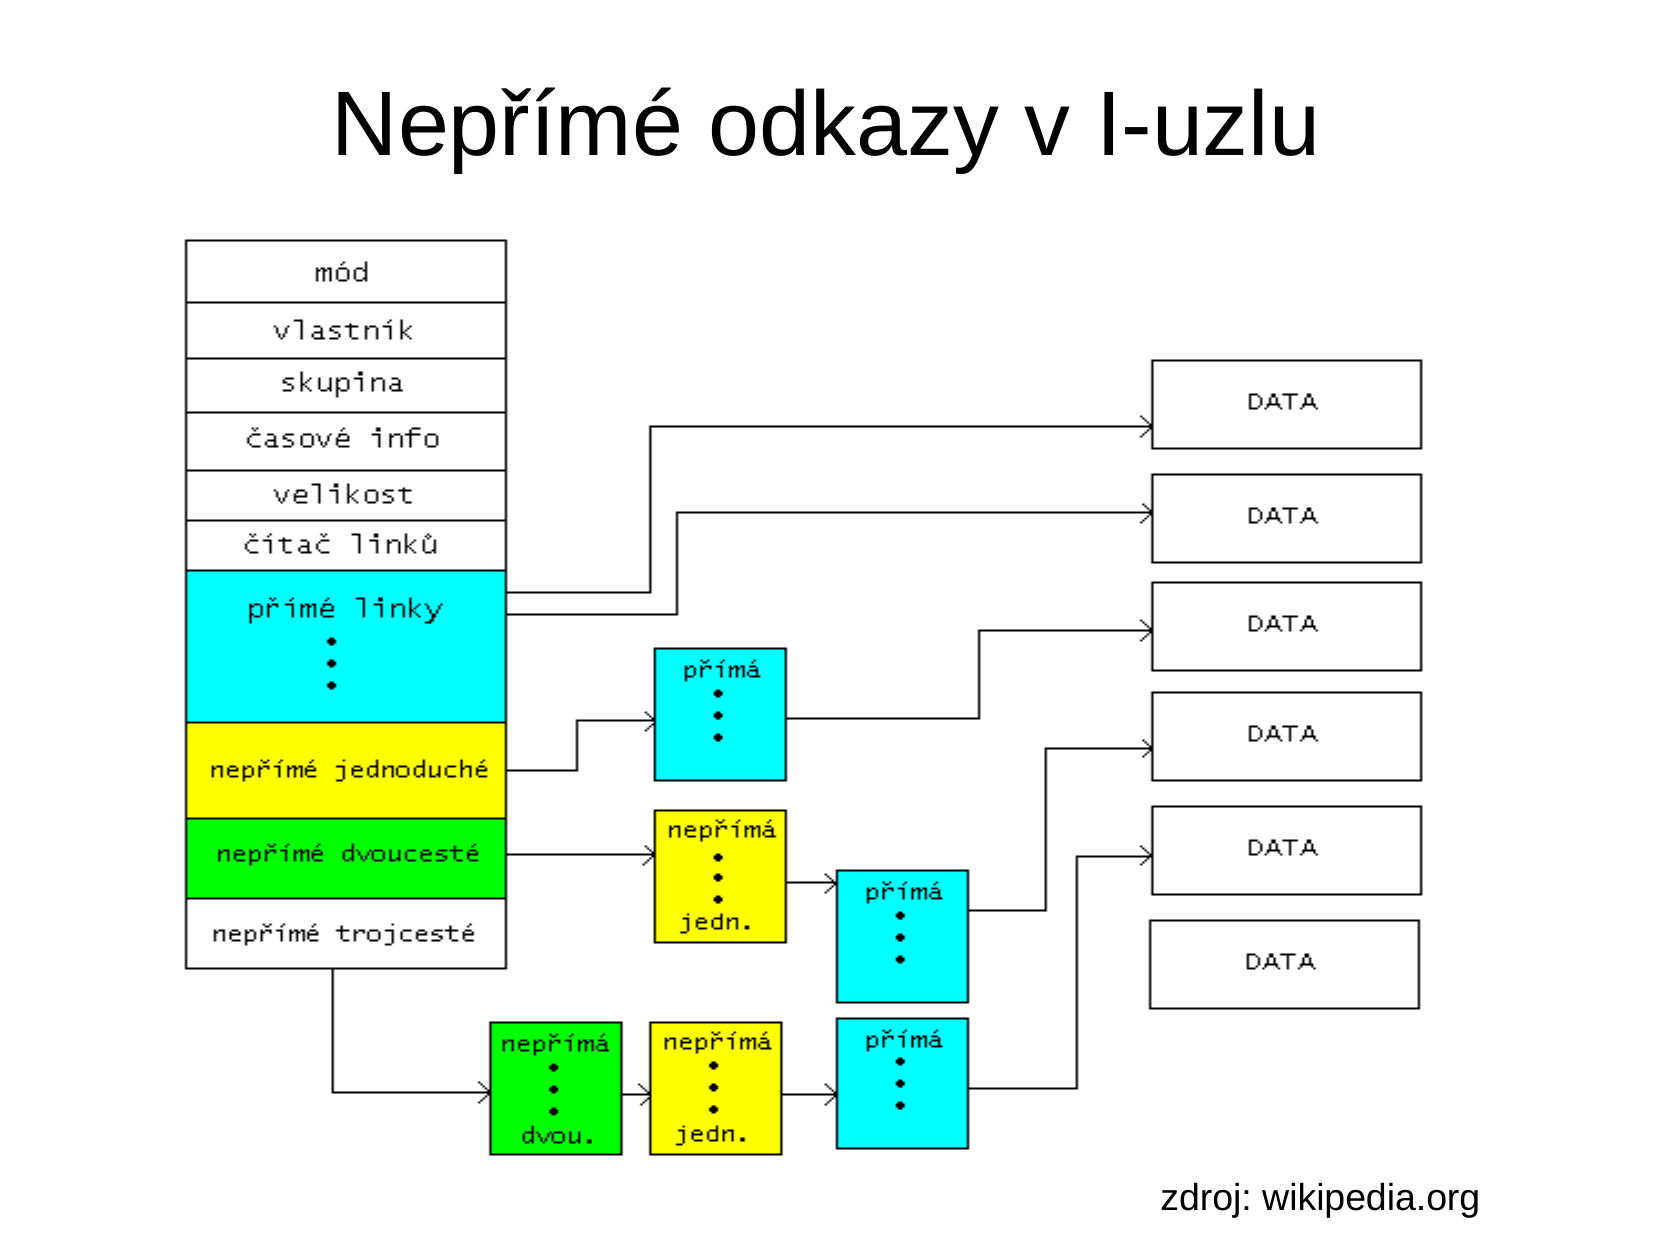

# Nepřímé odkazy v I-uzlu
zdroj: wikipedia.org